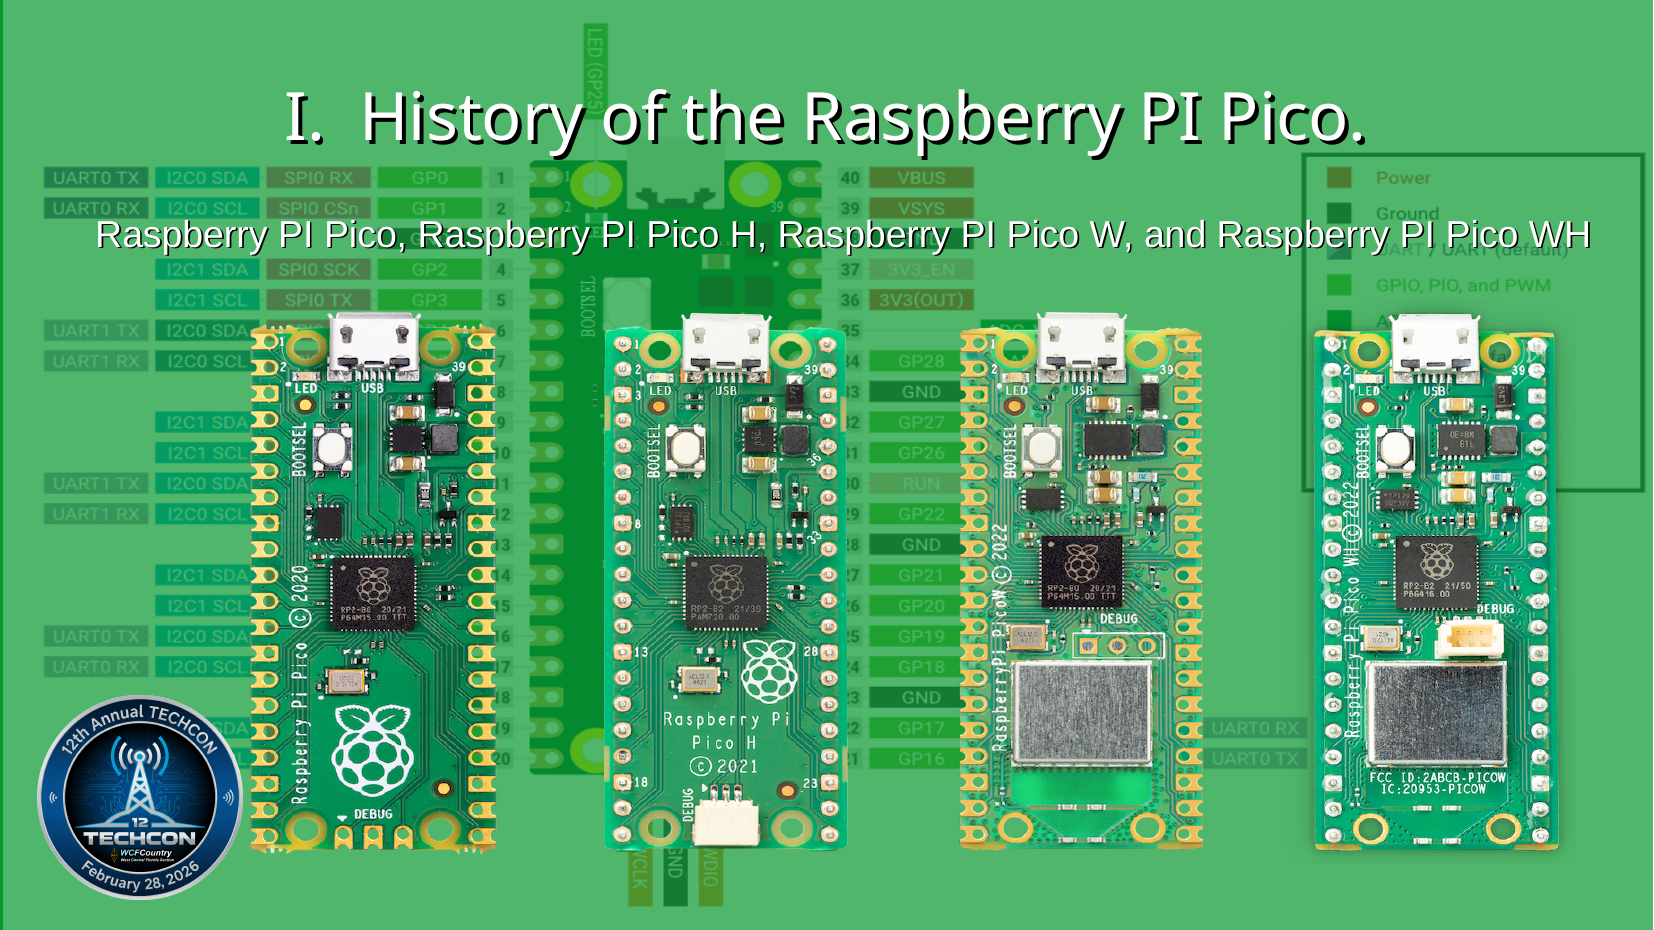

# I. History of the Raspberry PI Pico.
Raspberry PI Pico, Raspberry PI Pico H, Raspberry PI Pico W, and Raspberry PI Pico WH